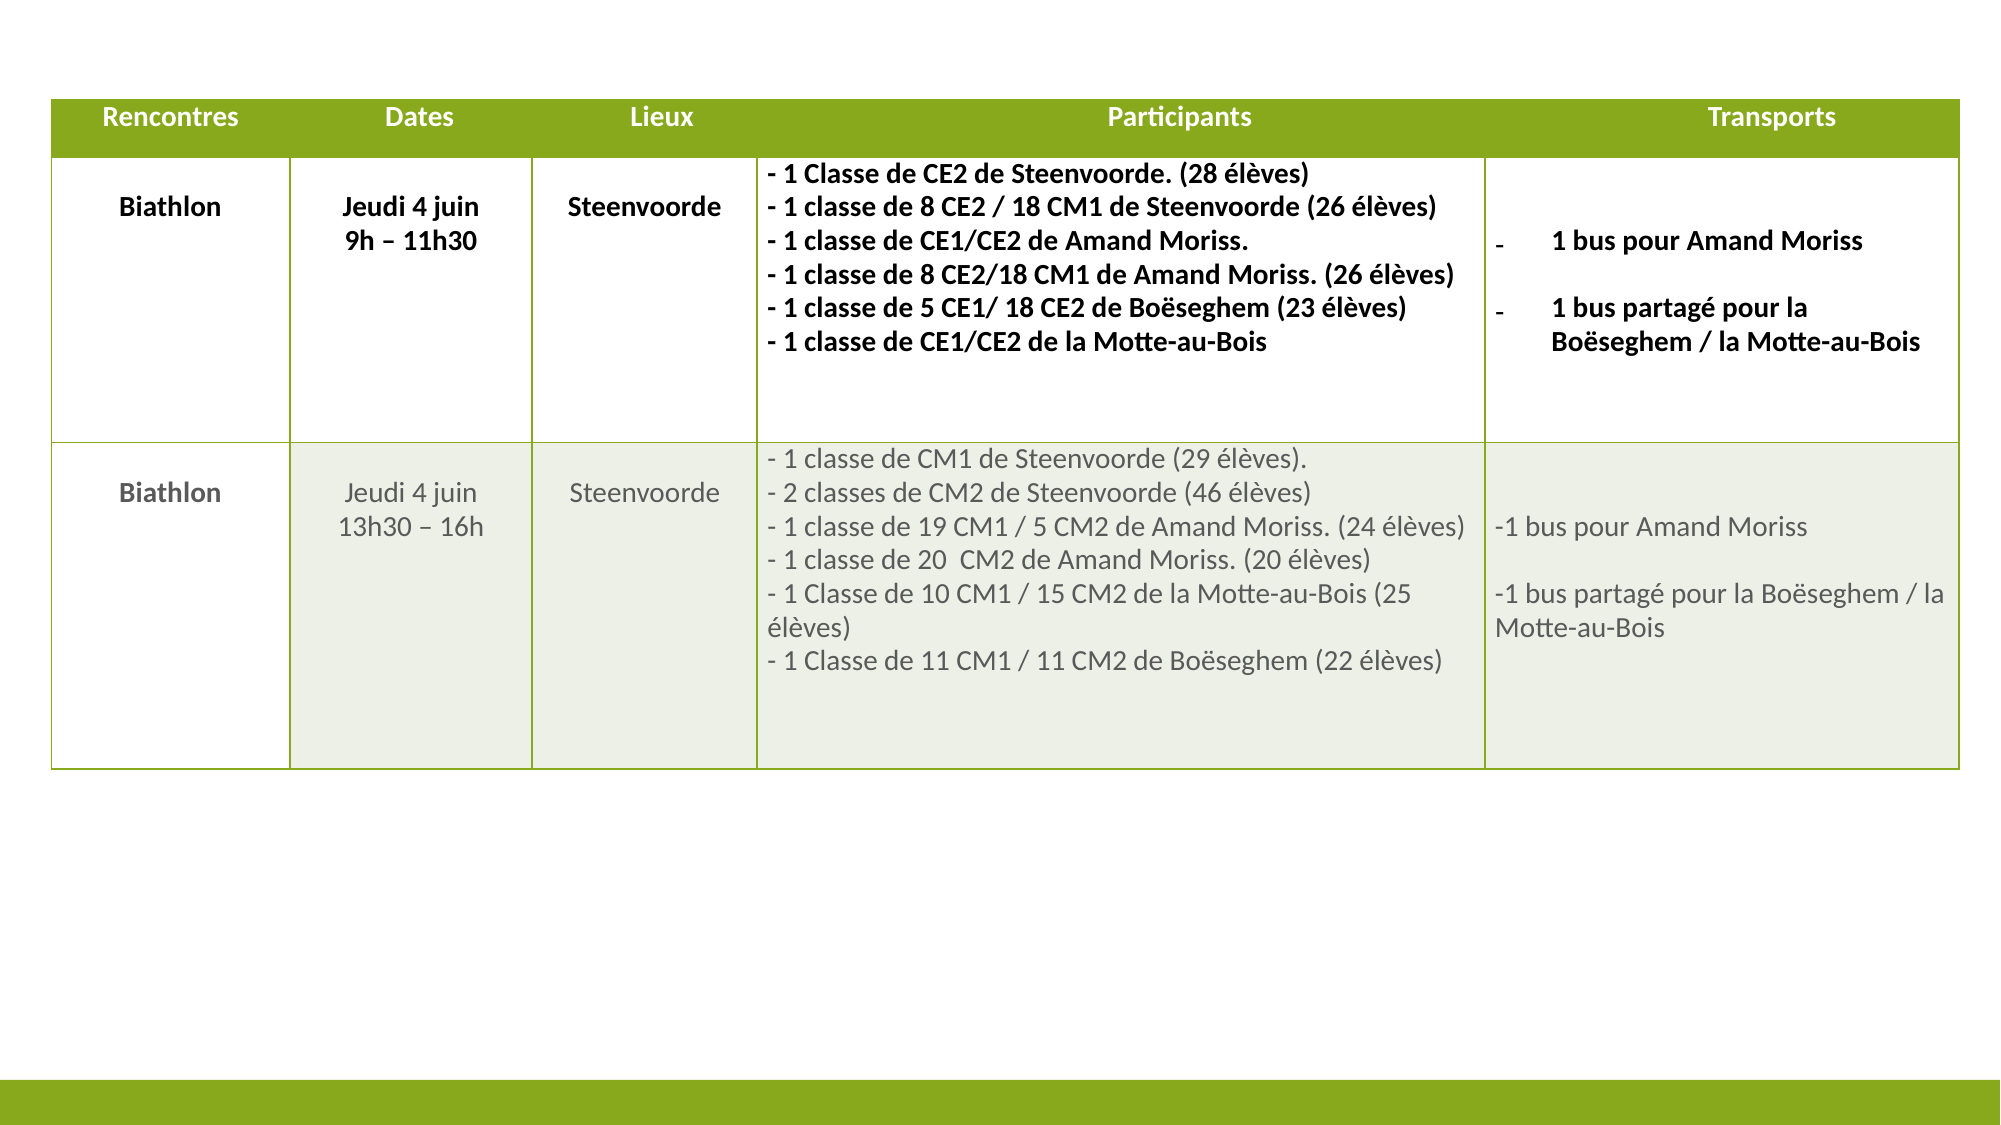

| Rencontres | Dates | Lieux | Participants | Transports |
| --- | --- | --- | --- | --- |
| Biathlon | Jeudi 4 juin 9h – 11h30 | Steenvoorde | - 1 Classe de CE2 de Steenvoorde. (28 élèves) - 1 classe de 8 CE2 / 18 CM1 de Steenvoorde (26 élèves) - 1 classe de CE1/CE2 de Amand Moriss. - 1 classe de 8 CE2/18 CM1 de Amand Moriss. (26 élèves) - 1 classe de 5 CE1/ 18 CE2 de Boëseghem (23 élèves) - 1 classe de CE1/CE2 de la Motte-au-Bois | 1 bus pour Amand Moriss   1 bus partagé pour la Boëseghem / la Motte-au-Bois |
| --- | --- | --- | --- | --- |
| Biathlon | Jeudi 4 juin 13h30 – 16h | Steenvoorde | - 1 classe de CM1 de Steenvoorde (29 élèves). - 2 classes de CM2 de Steenvoorde (46 élèves) - 1 classe de 19 CM1 / 5 CM2 de Amand Moriss. (24 élèves) - 1 classe de 20 CM2 de Amand Moriss. (20 élèves) - 1 Classe de 10 CM1 / 15 CM2 de la Motte-au-Bois (25 élèves) - 1 Classe de 11 CM1 / 11 CM2 de Boëseghem (22 élèves) | -1 bus pour Amand Moriss   -1 bus partagé pour la Boëseghem / la Motte-au-Bois |